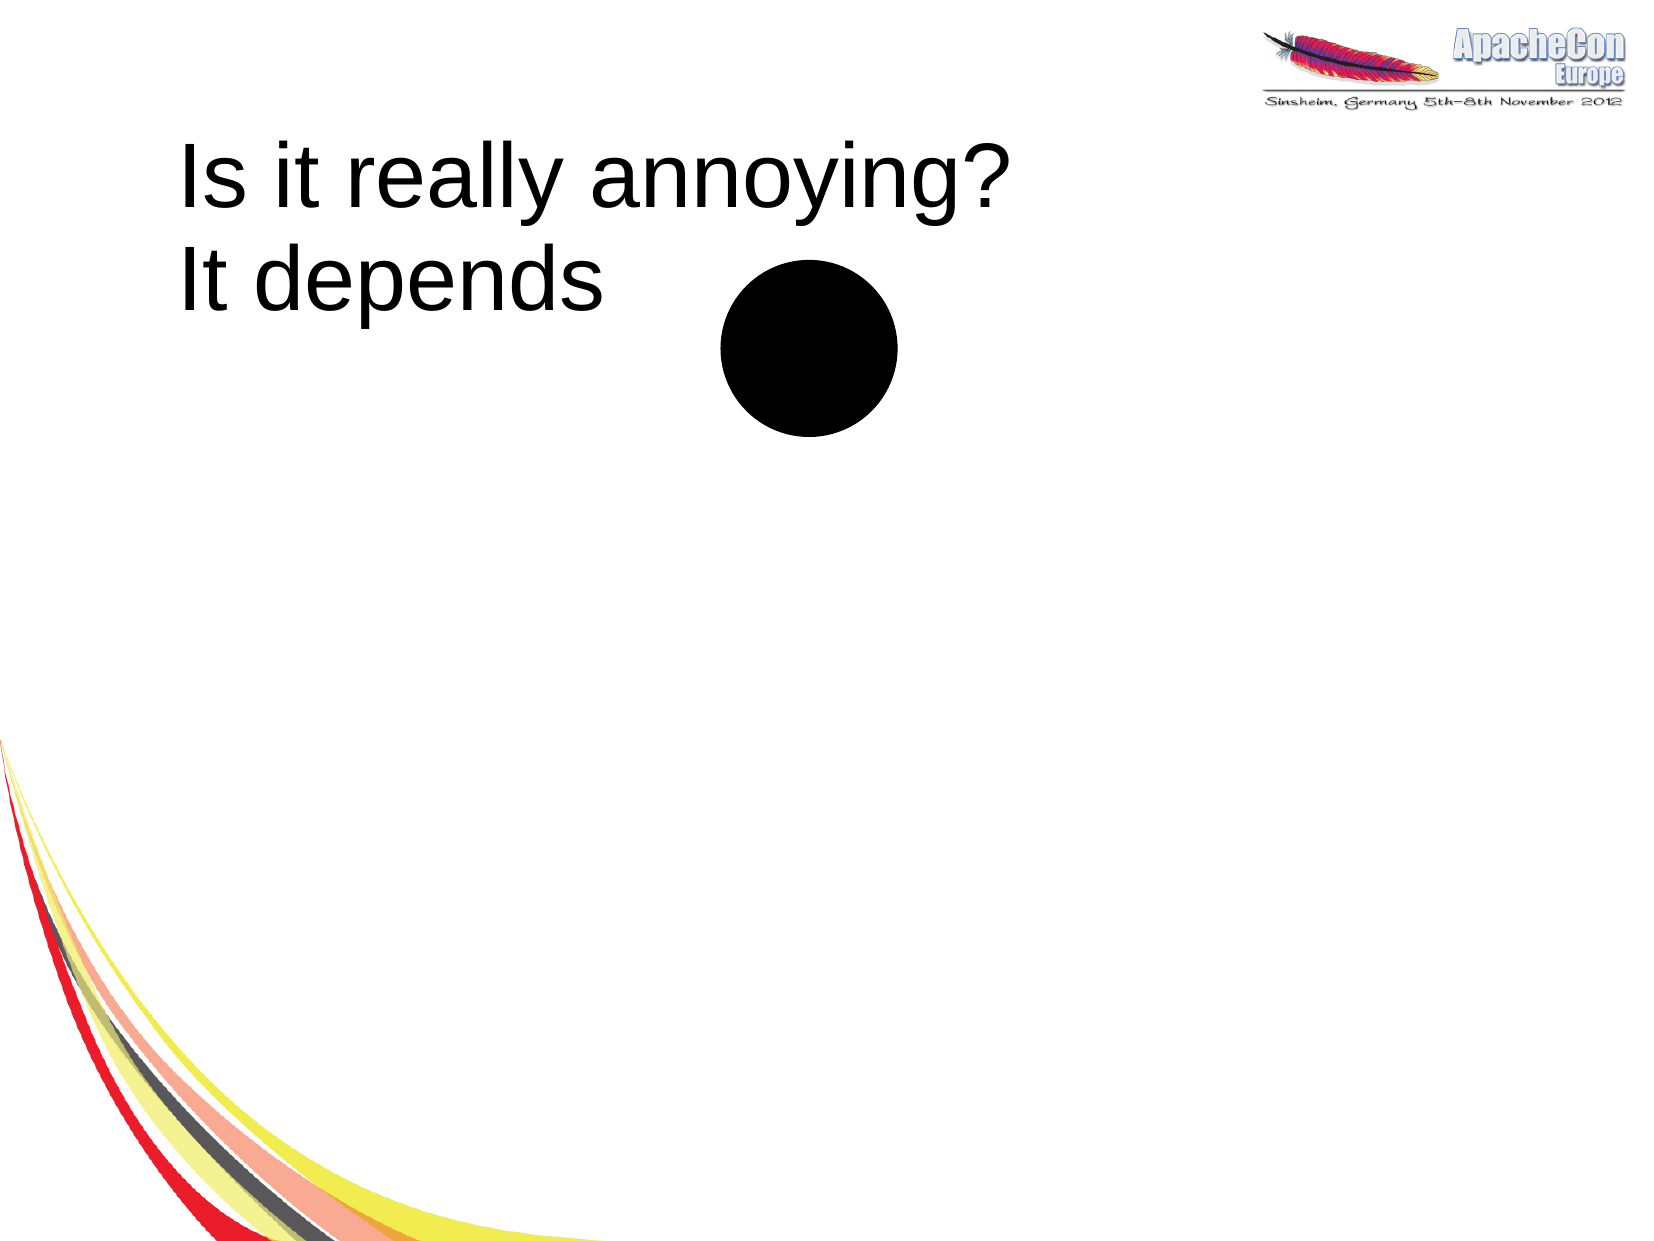

# Is it really annoying? It depends